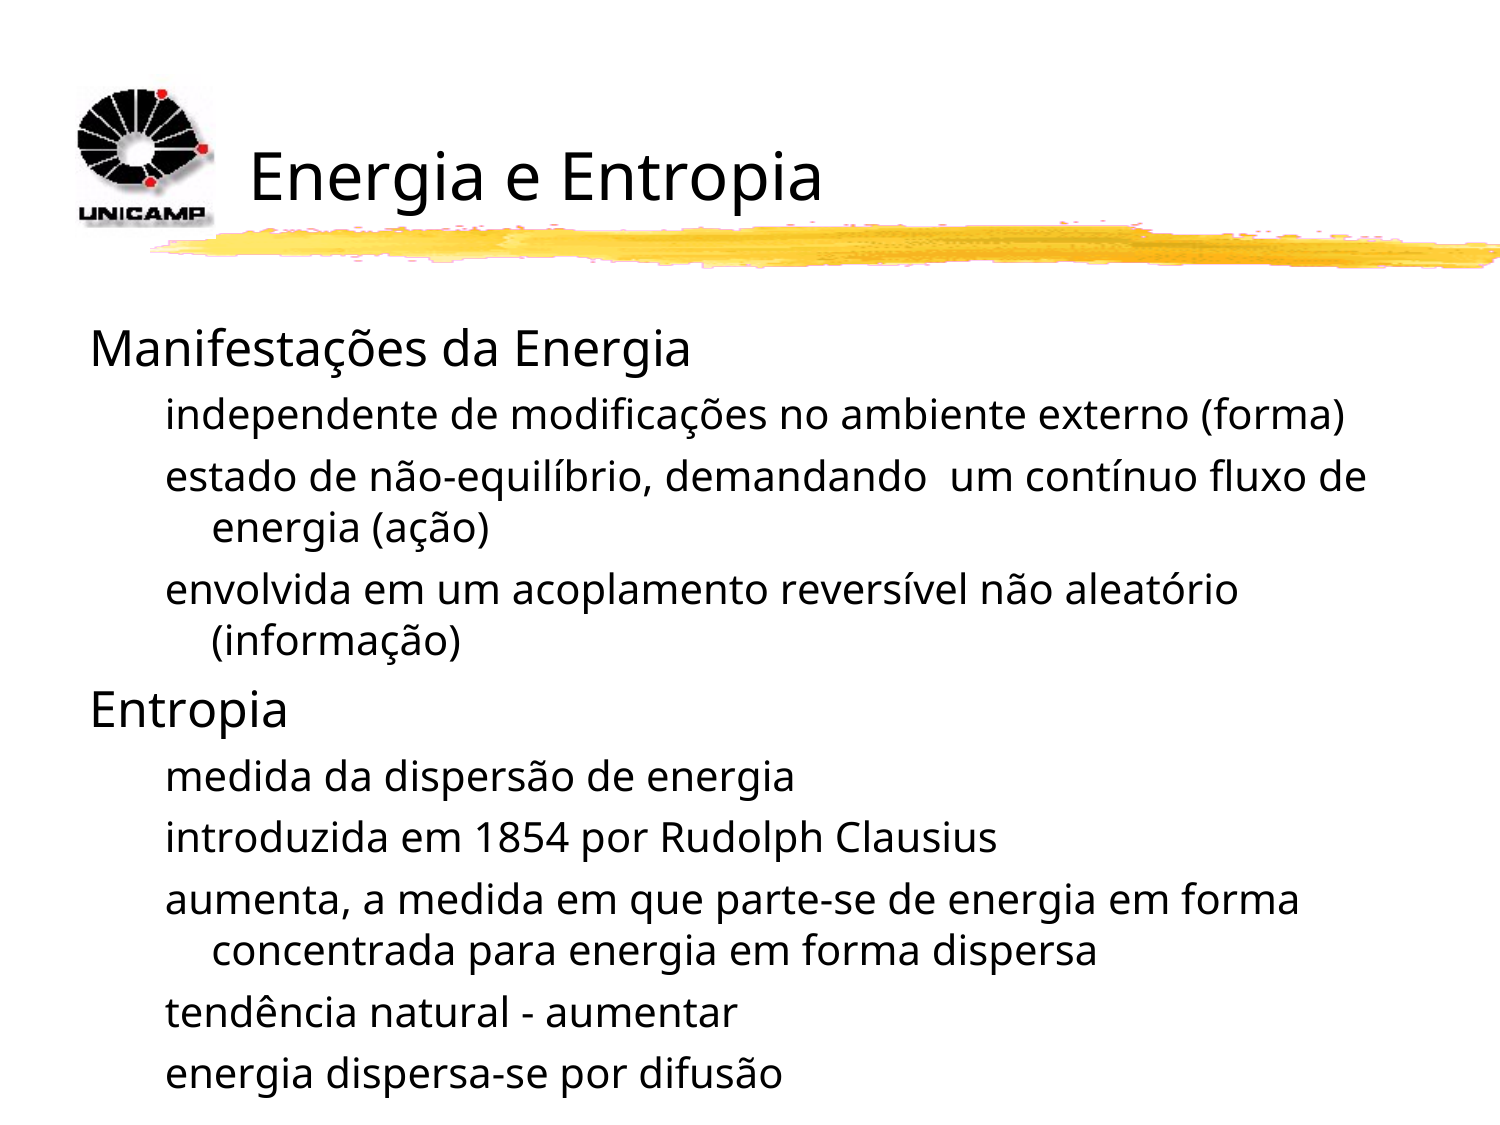

# Energia e Entropia
Manifestações da Energia
independente de modificações no ambiente externo (forma)
estado de não-equilíbrio, demandando um contínuo fluxo de energia (ação)
envolvida em um acoplamento reversível não aleatório (informação)
Entropia
medida da dispersão de energia
introduzida em 1854 por Rudolph Clausius
aumenta, a medida em que parte-se de energia em forma concentrada para energia em forma dispersa
tendência natural - aumentar
energia dispersa-se por difusão